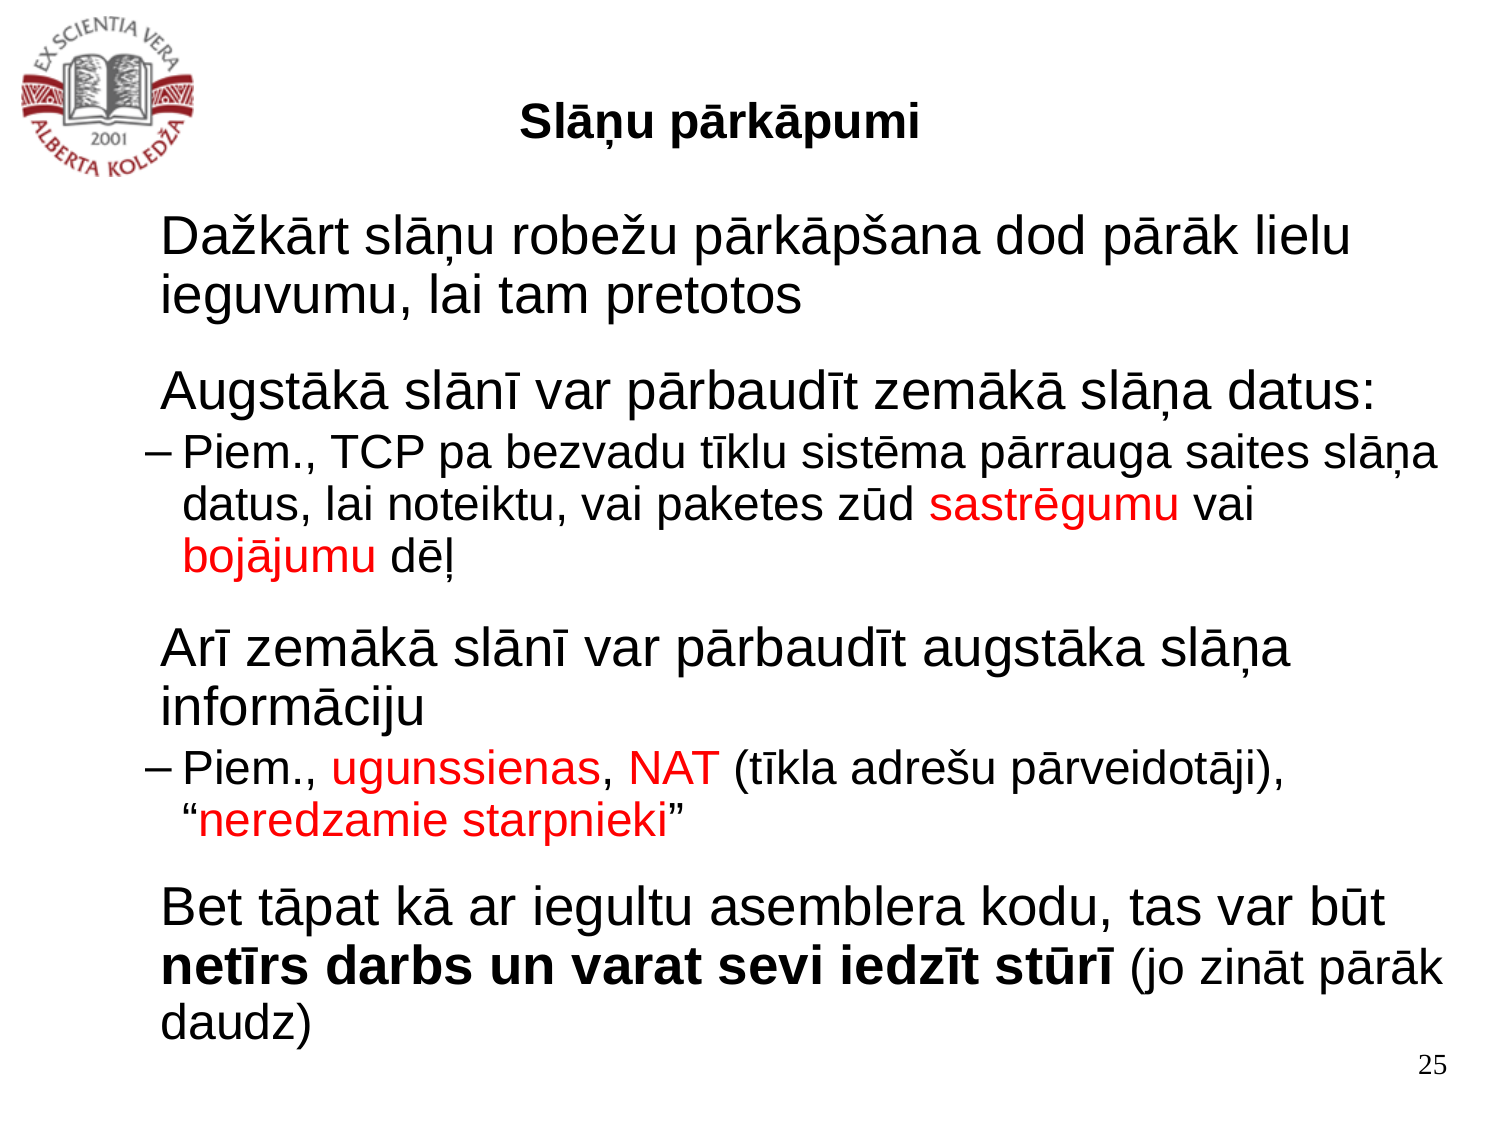

# Slāņu pārkāpumi
Dažkārt slāņu robežu pārkāpšana dod pārāk lielu ieguvumu, lai tam pretotos
Augstākā slānī var pārbaudīt zemākā slāņa datus:
Piem., TCP pa bezvadu tīklu sistēma pārrauga saites slāņa datus, lai noteiktu, vai paketes zūd sastrēgumu vai bojājumu dēļ
Arī zemākā slānī var pārbaudīt augstāka slāņa informāciju
Piem., ugunssienas, NAT (tīkla adrešu pārveidotāji), “neredzamie starpnieki”
Bet tāpat kā ar iegultu asemblera kodu, tas var būt netīrs darbs un varat sevi iedzīt stūrī (jo zināt pārāk daudz)